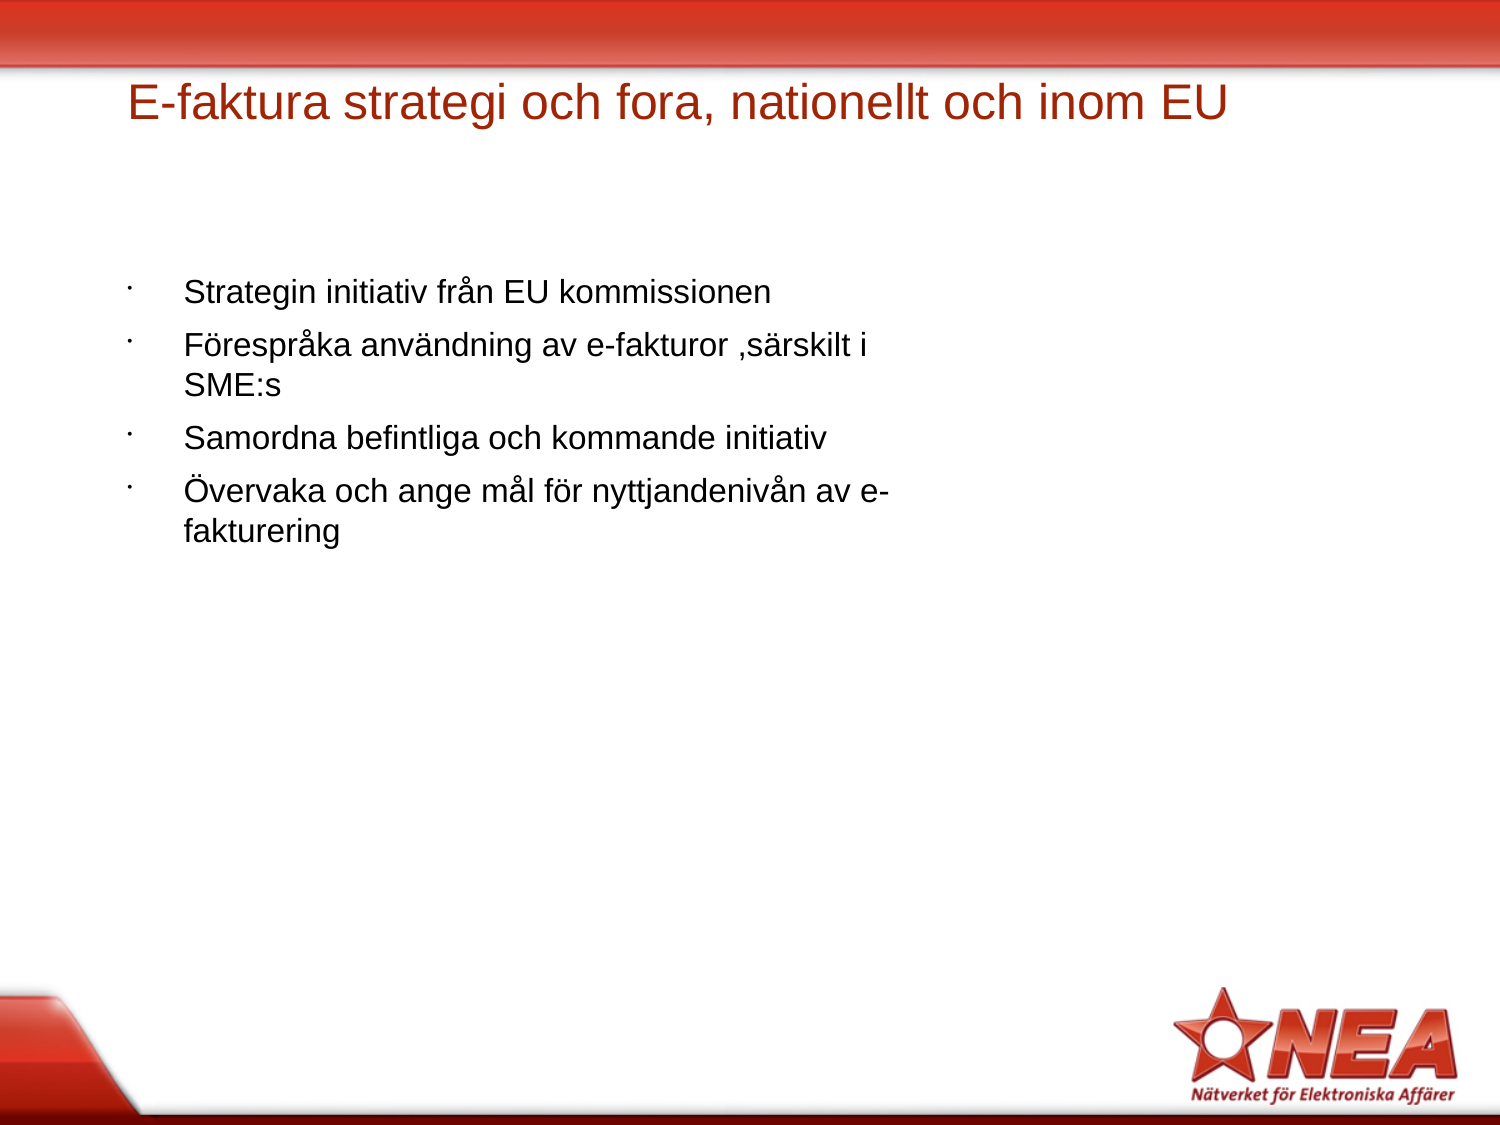

# E-faktura strategi och fora, nationellt och inom EU
Strategin initiativ från EU kommissionen
Förespråka användning av e-fakturor ,särskilt i SME:s
Samordna befintliga och kommande initiativ
Övervaka och ange mål för nyttjandenivån av e-fakturering